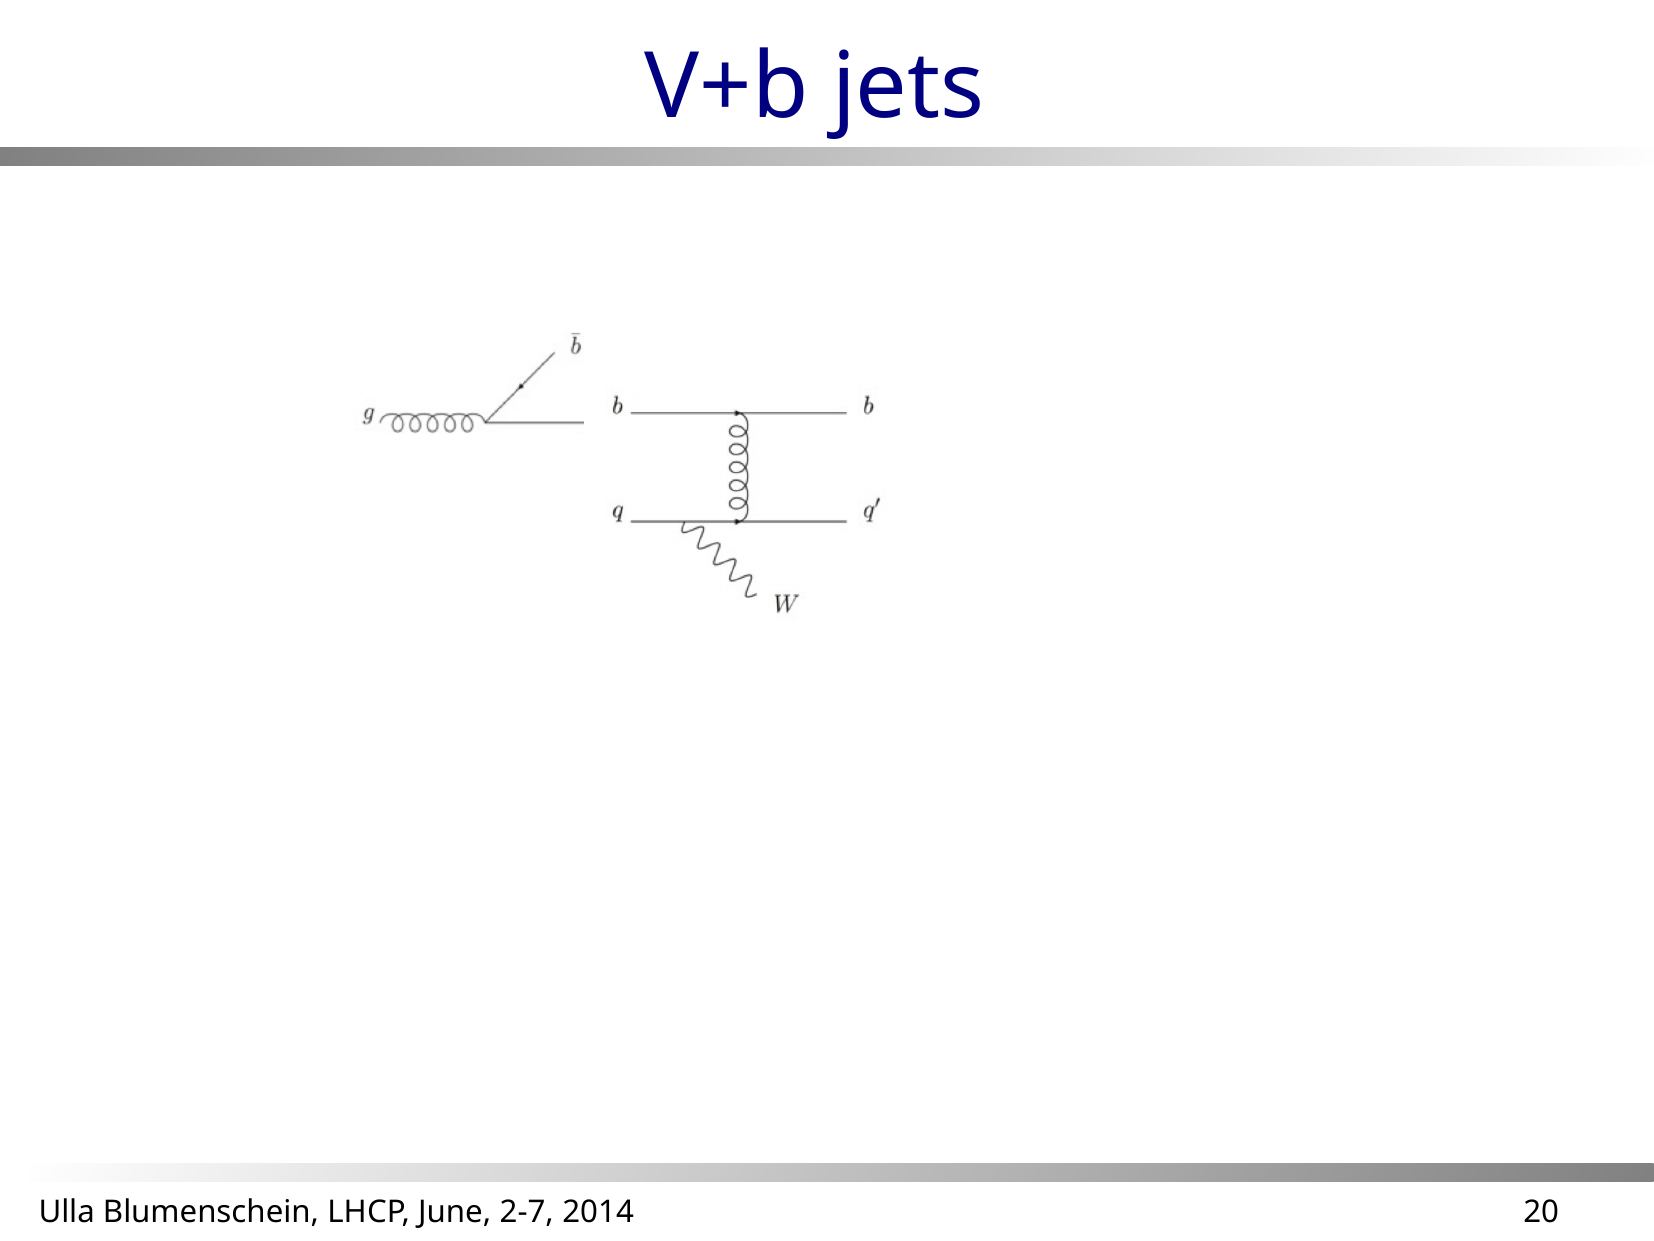

# V+b jets
Ulla Blumenschein, LHCP, June, 2-7, 2014 20